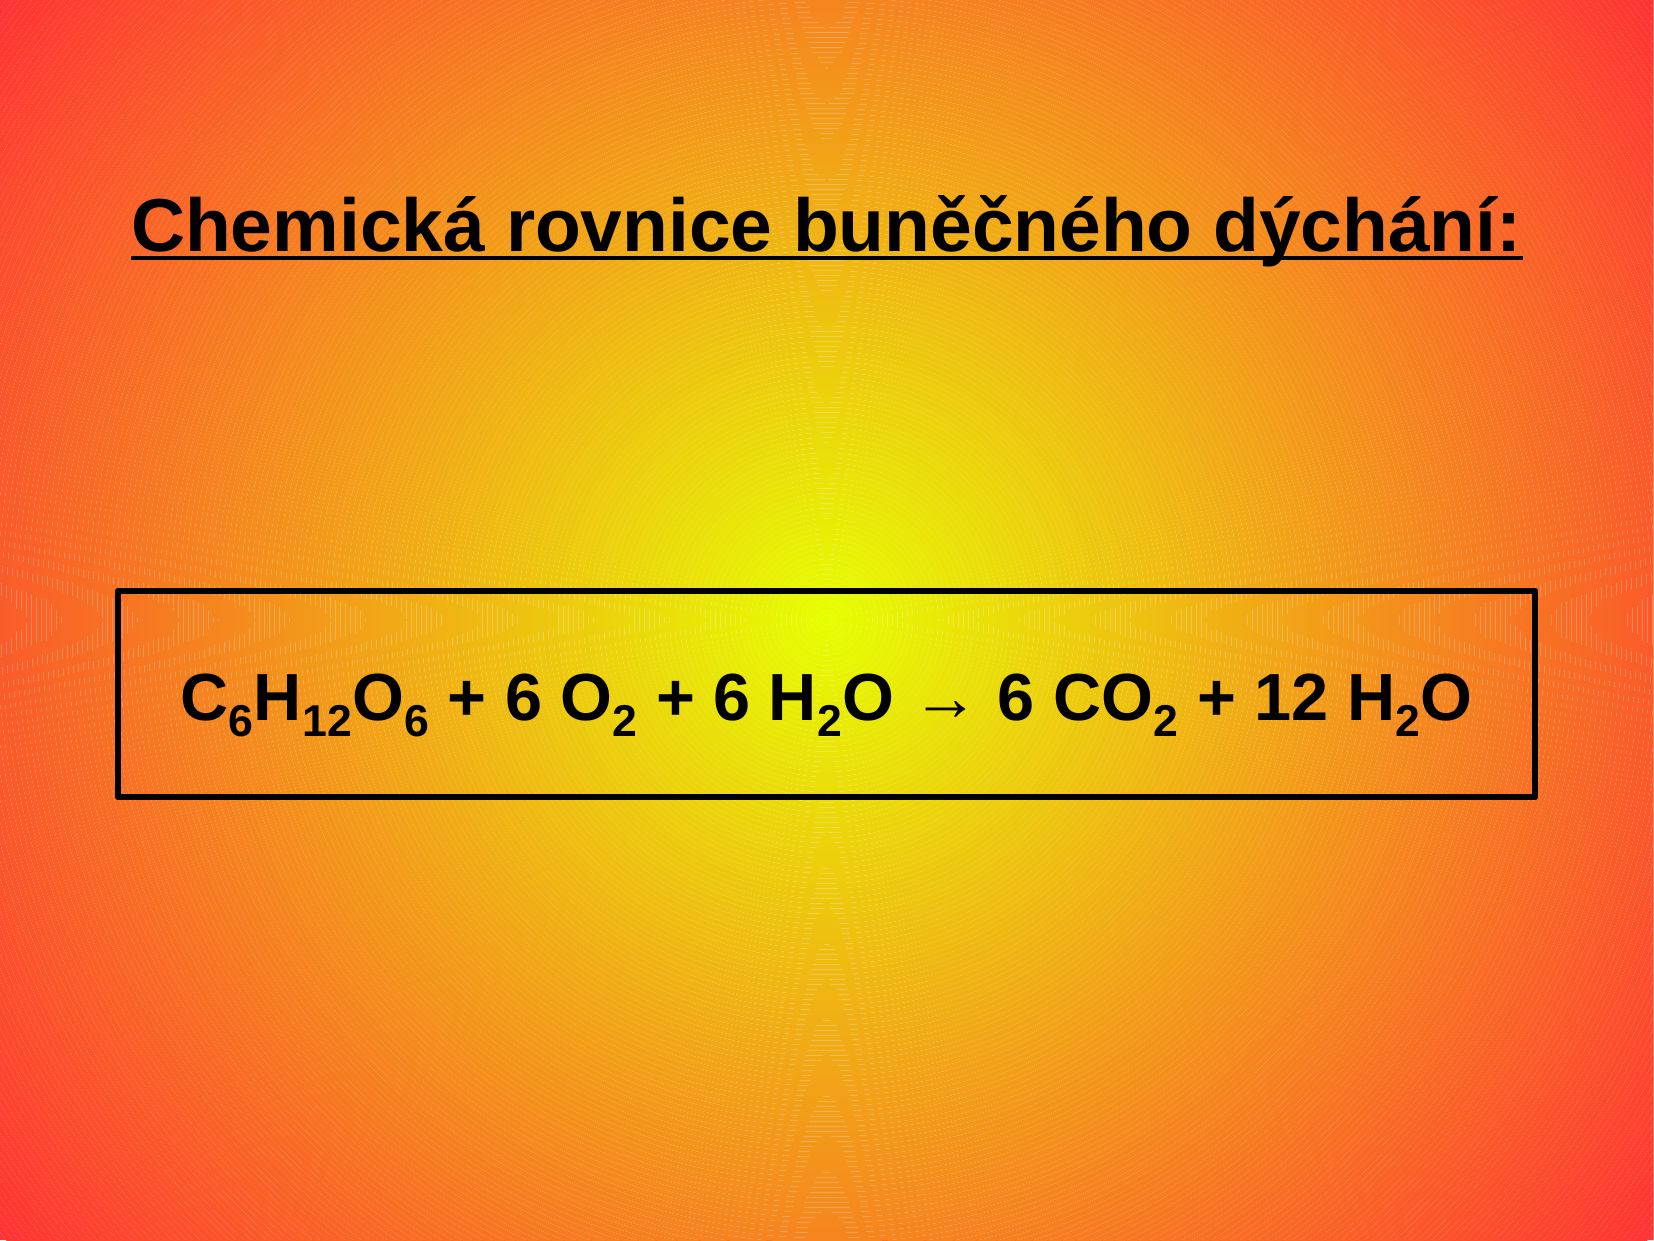

# Chemická rovnice buněčného dýchání:
C6H12O6 + 6 O2 + 6 H2O → 6 CO2 + 12 H2O